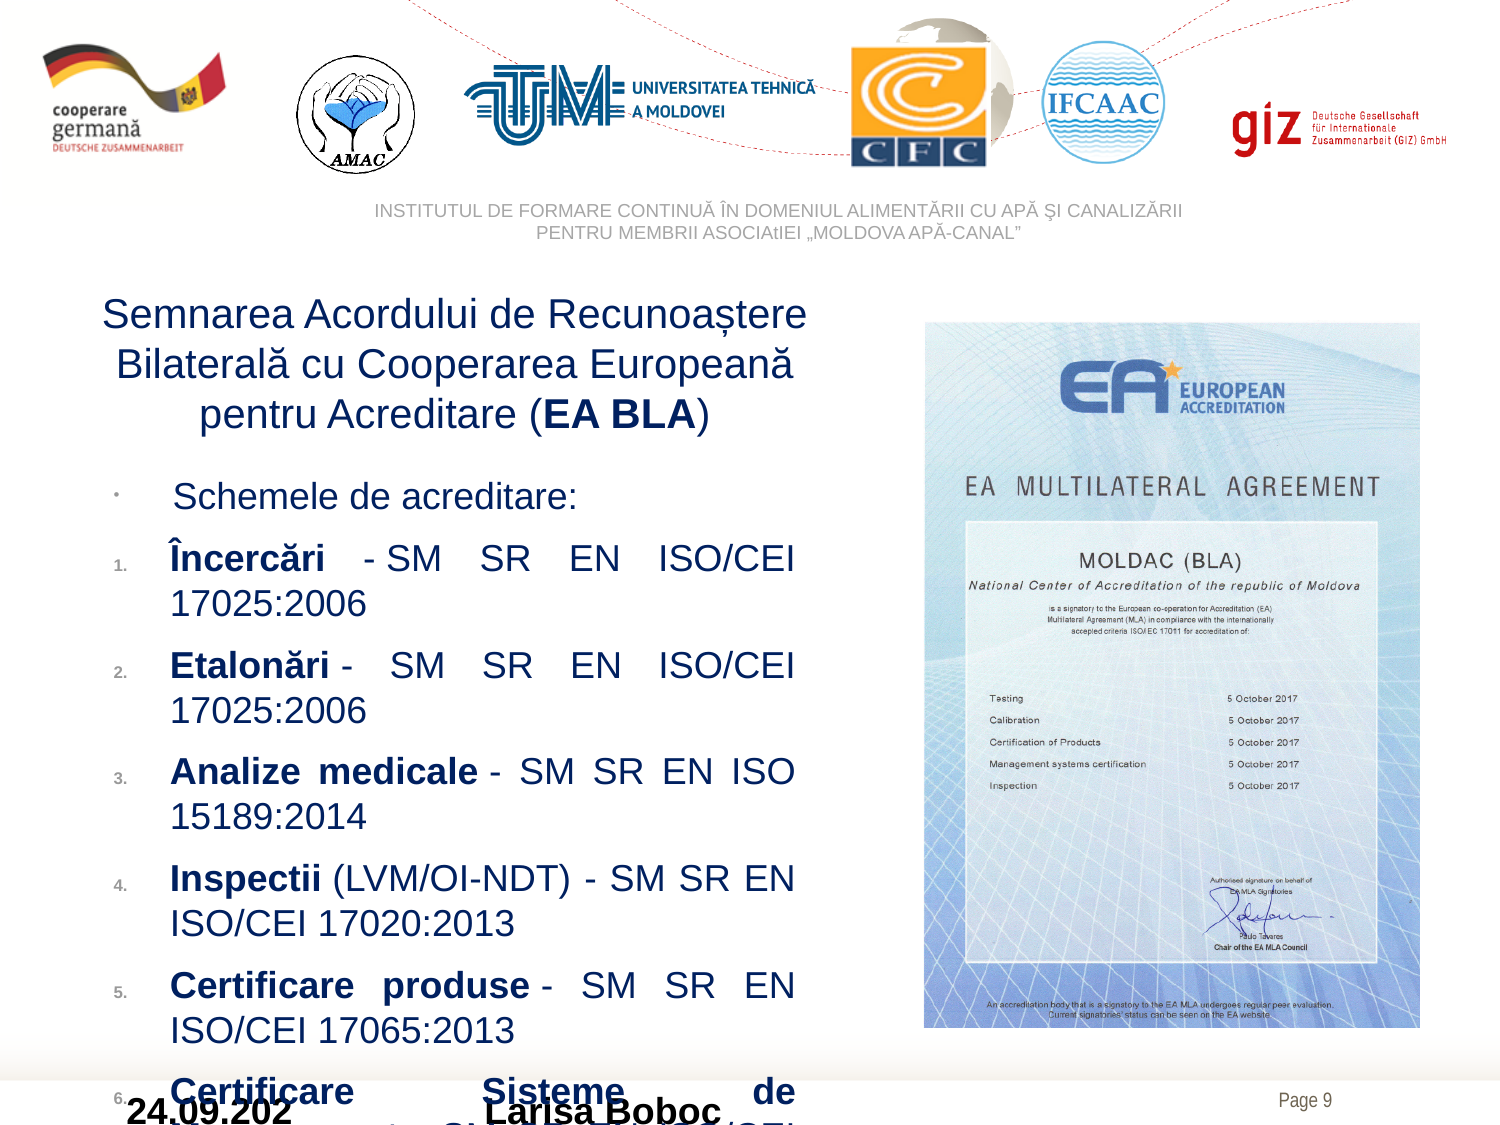

INSTITUTUL DE FORMARE CONTINUĂ ÎN DOMENIUL ALIMENTĂRII CU APĂ ŞI CANALIZĂRII
PENTRU MEMBRII ASOCIAtIEI „MOLDOVA APĂ-CANAL”
# Semnarea Acordului de Recunoaștere Bilaterală cu Cooperarea Europeană pentru Acreditare (EA BLA)
Schemele de acreditare:
Încercări - SM SR EN ISO/CEI 17025:2006
Etalonări - SM SR EN ISO/CEI 17025:2006
Analize medicale - SM SR EN ISO 15189:2014
Inspectii (LVM/OI-NDT) - SM SR EN ISO/CEI 17020:2013
Certificare produse - SM SR EN ISO/CEI 17065:2013
Certificare Sisteme de Management - SM SR EN ISO/CEI 17021-1:2015
Larisa Boboc